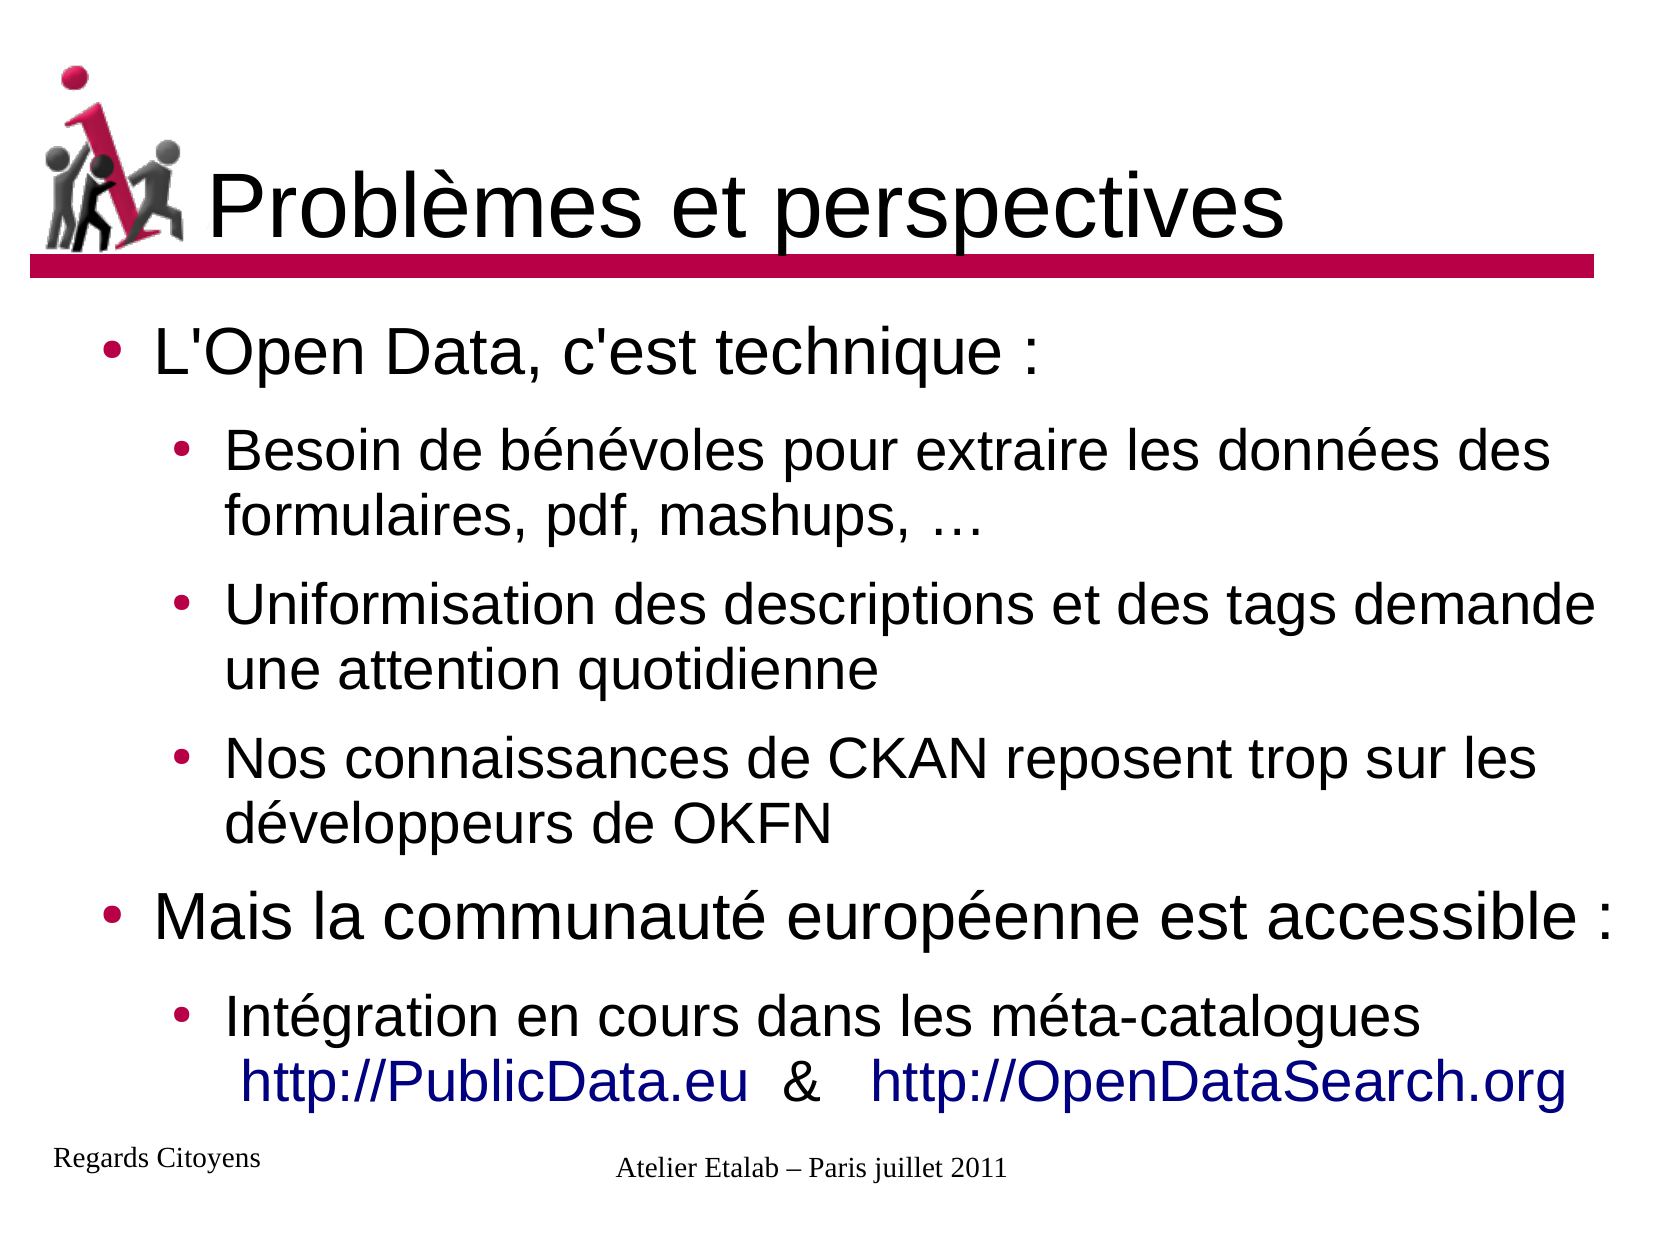

# Problèmes et perspectives
L'Open Data, c'est technique :
Besoin de bénévoles pour extraire les données des formulaires, pdf, mashups, …
Uniformisation des descriptions et des tags demande une attention quotidienne
Nos connaissances de CKAN reposent trop sur les développeurs de OKFN
Mais la communauté européenne est accessible :
Intégration en cours dans les méta-catalogues
 http://PublicData.eu & http://OpenDataSearch.org